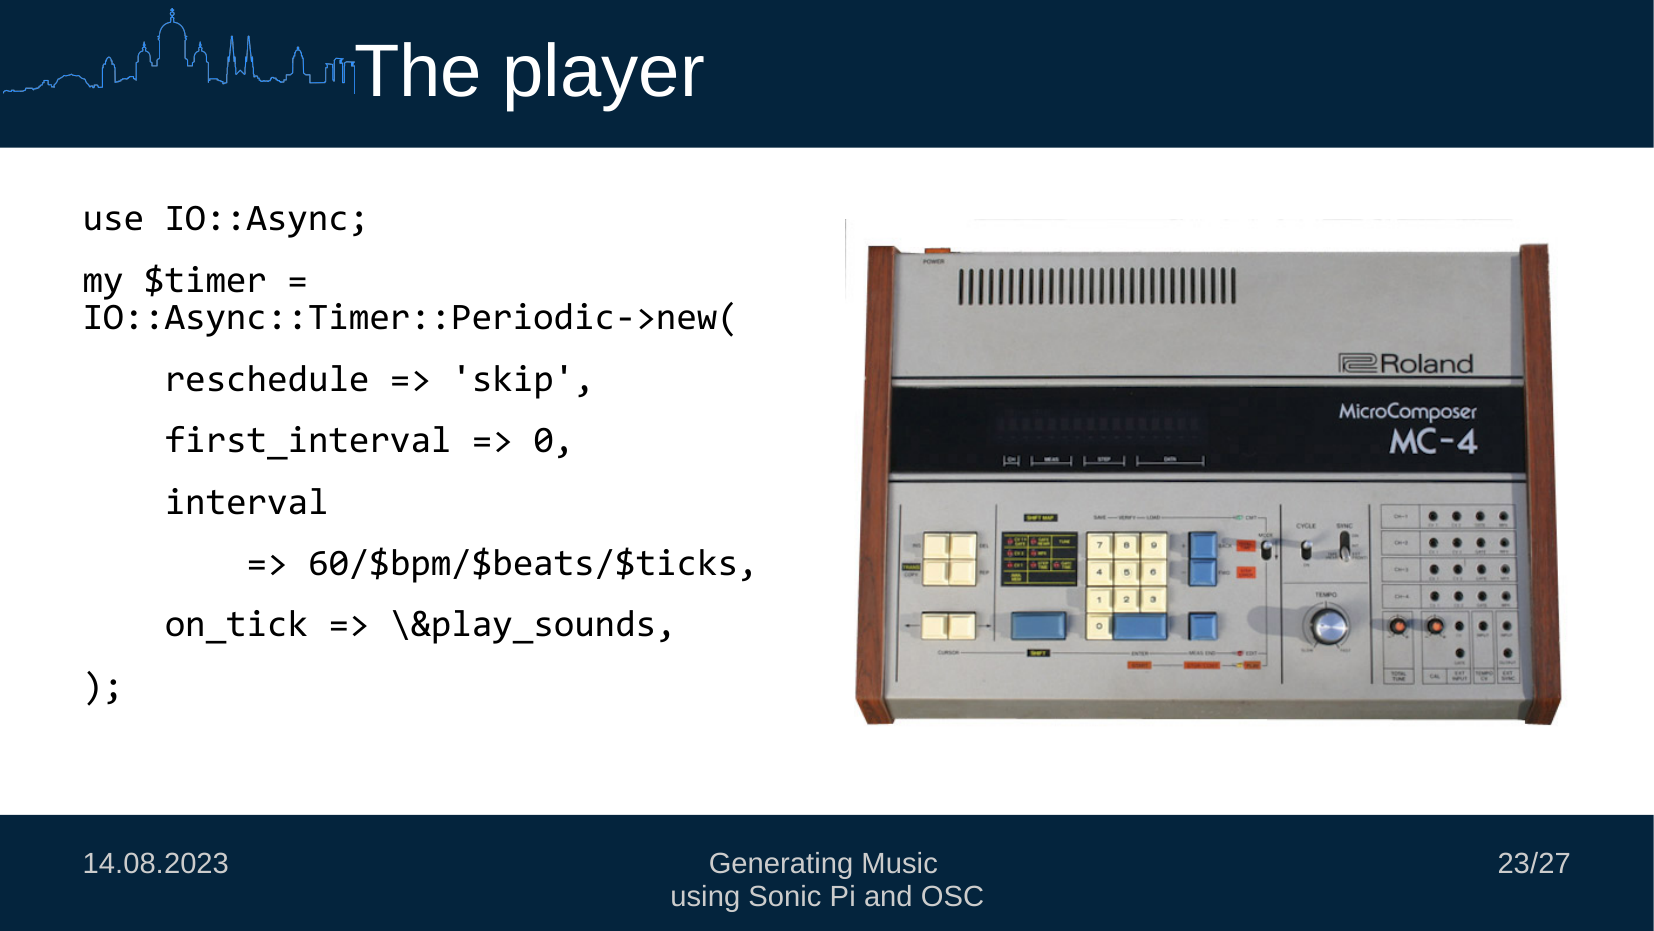

# The player
use IO::Async;
my $timer = IO::Async::Timer::Periodic->new(
 reschedule => 'skip',
 first_interval => 0,
 interval
 => 60/$bpm/$beats/$ticks,
 on_tick => \&play_sounds,
);
08. März 2019
23